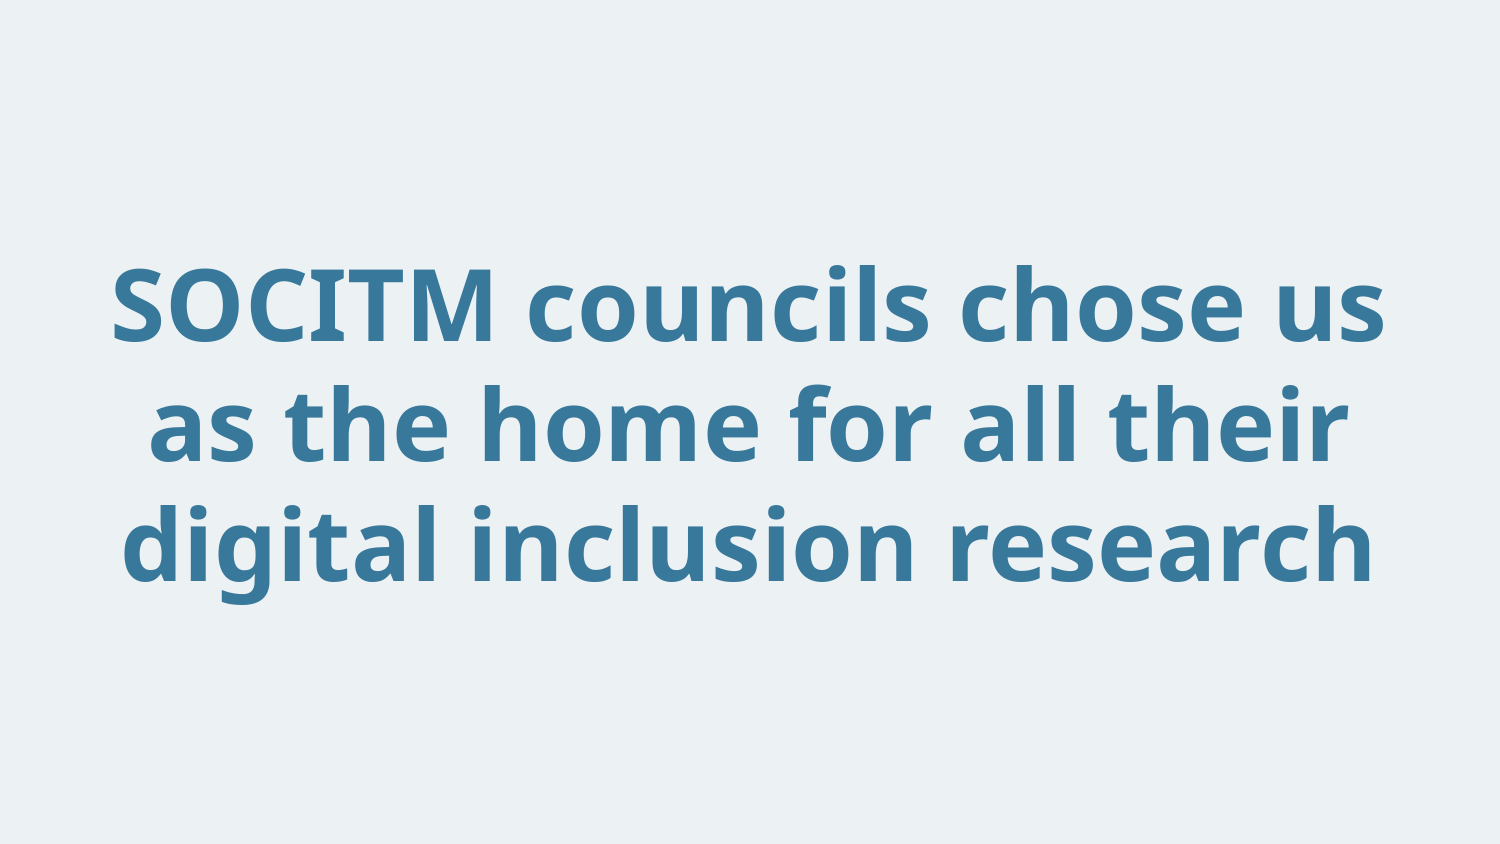

# SOCITM councils chose us as the home for all their digital inclusion research